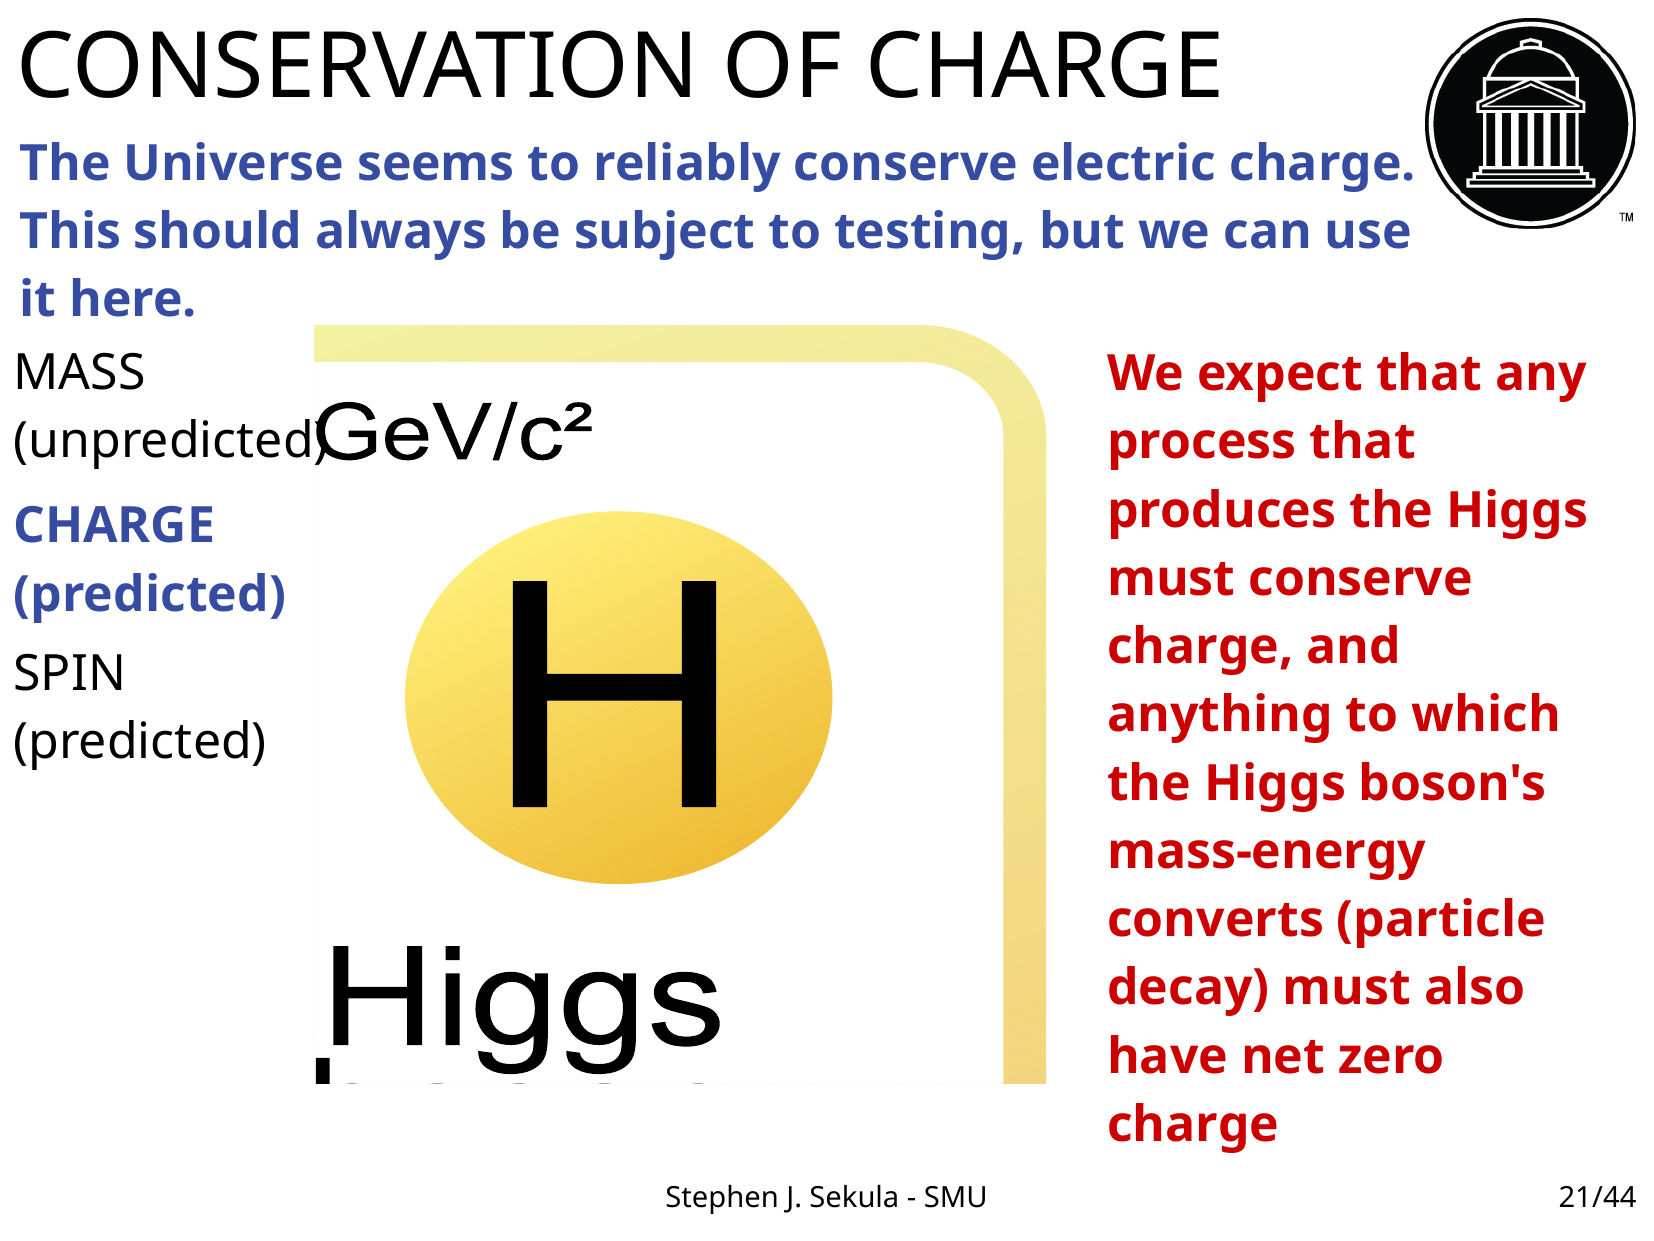

# CONSERVATION OF CHARGE
The Universe seems to reliably conserve electric charge. This should always be subject to testing, but we can use it here.
MASS
(unpredicted)
CHARGE
(predicted)
SPIN
(predicted)
We expect that any process that produces the Higgs must conserve charge, and anything to which the Higgs boson's mass-energy converts (particle decay) must also have net zero charge
21
Stephen J. Sekula - SMU